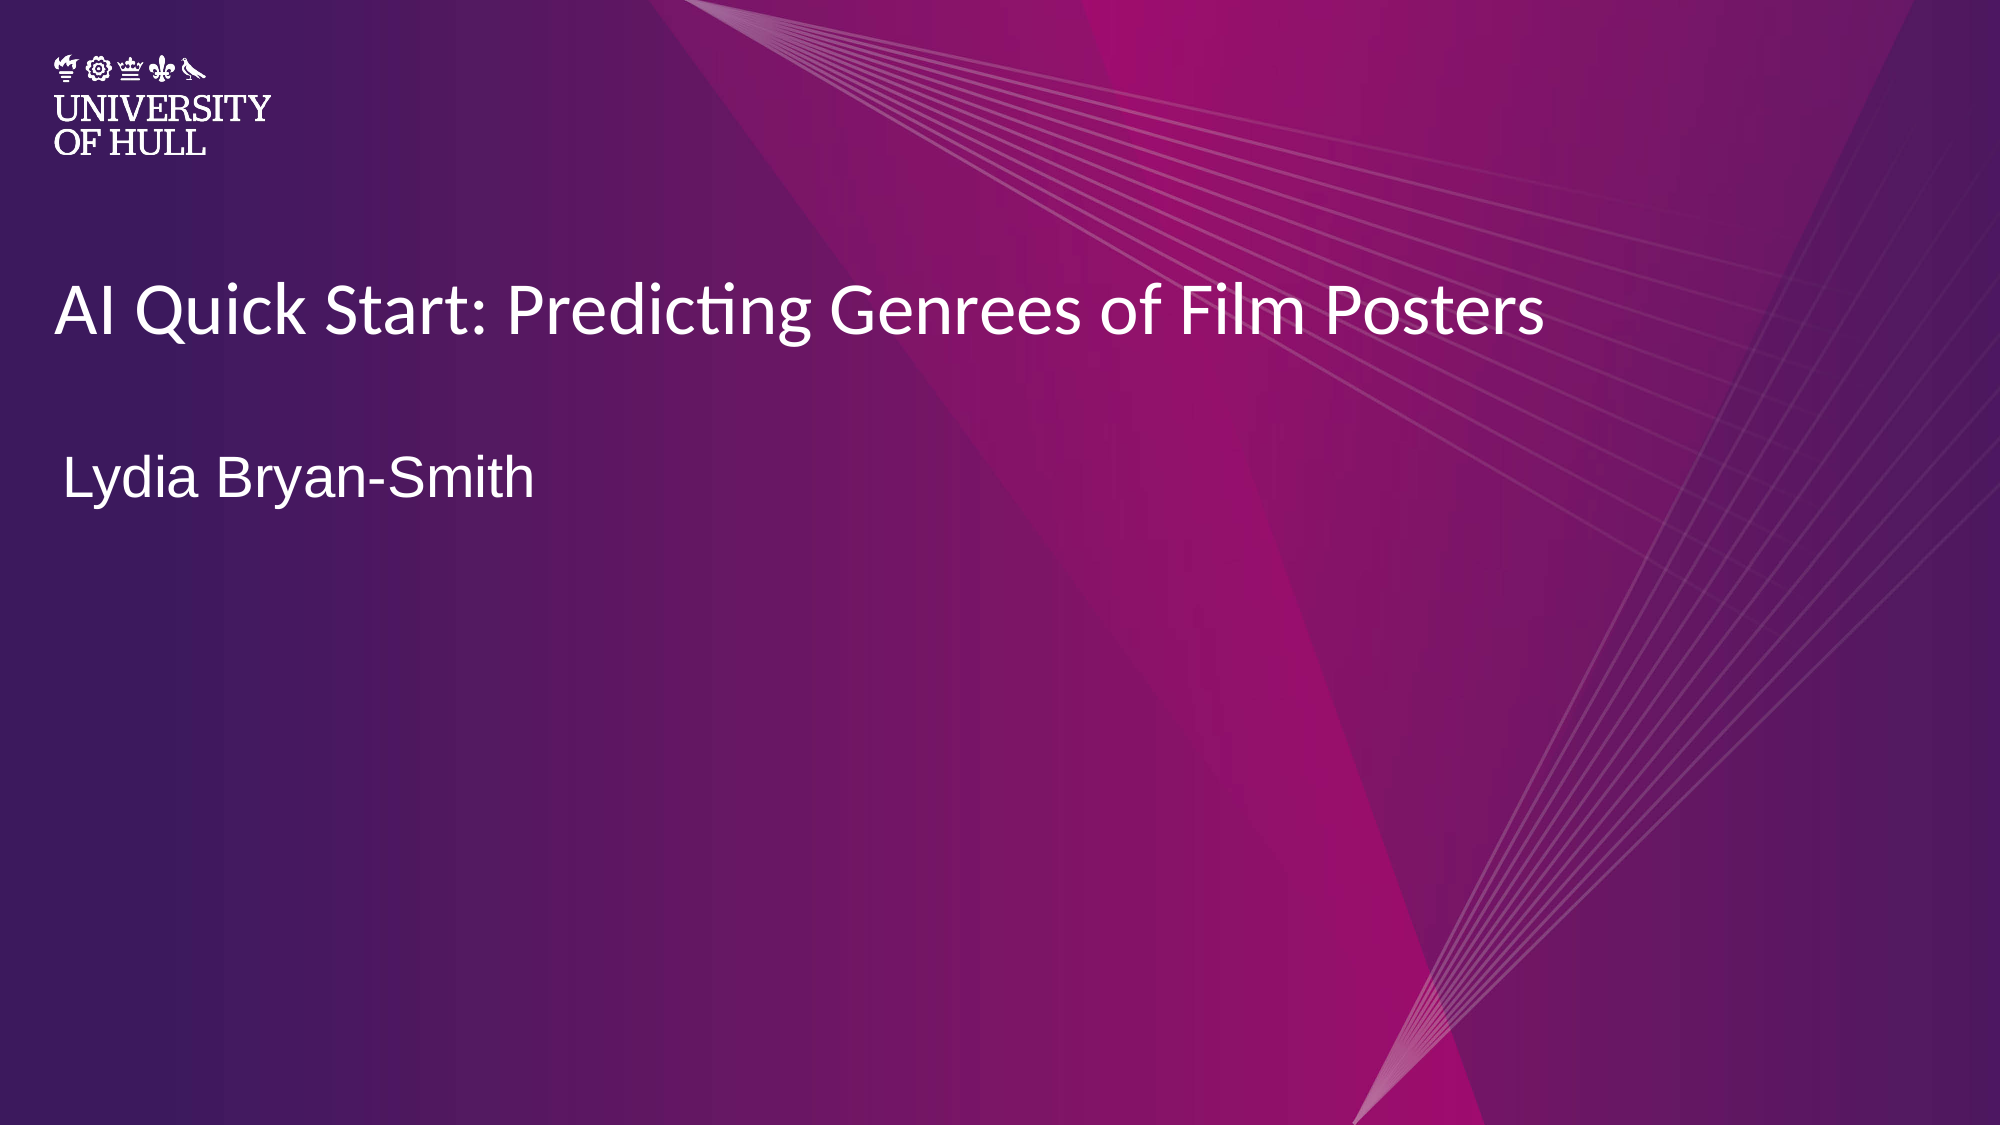

# AI Quick Start: Predicting Genrees of Film Posters
Lydia Bryan-Smith